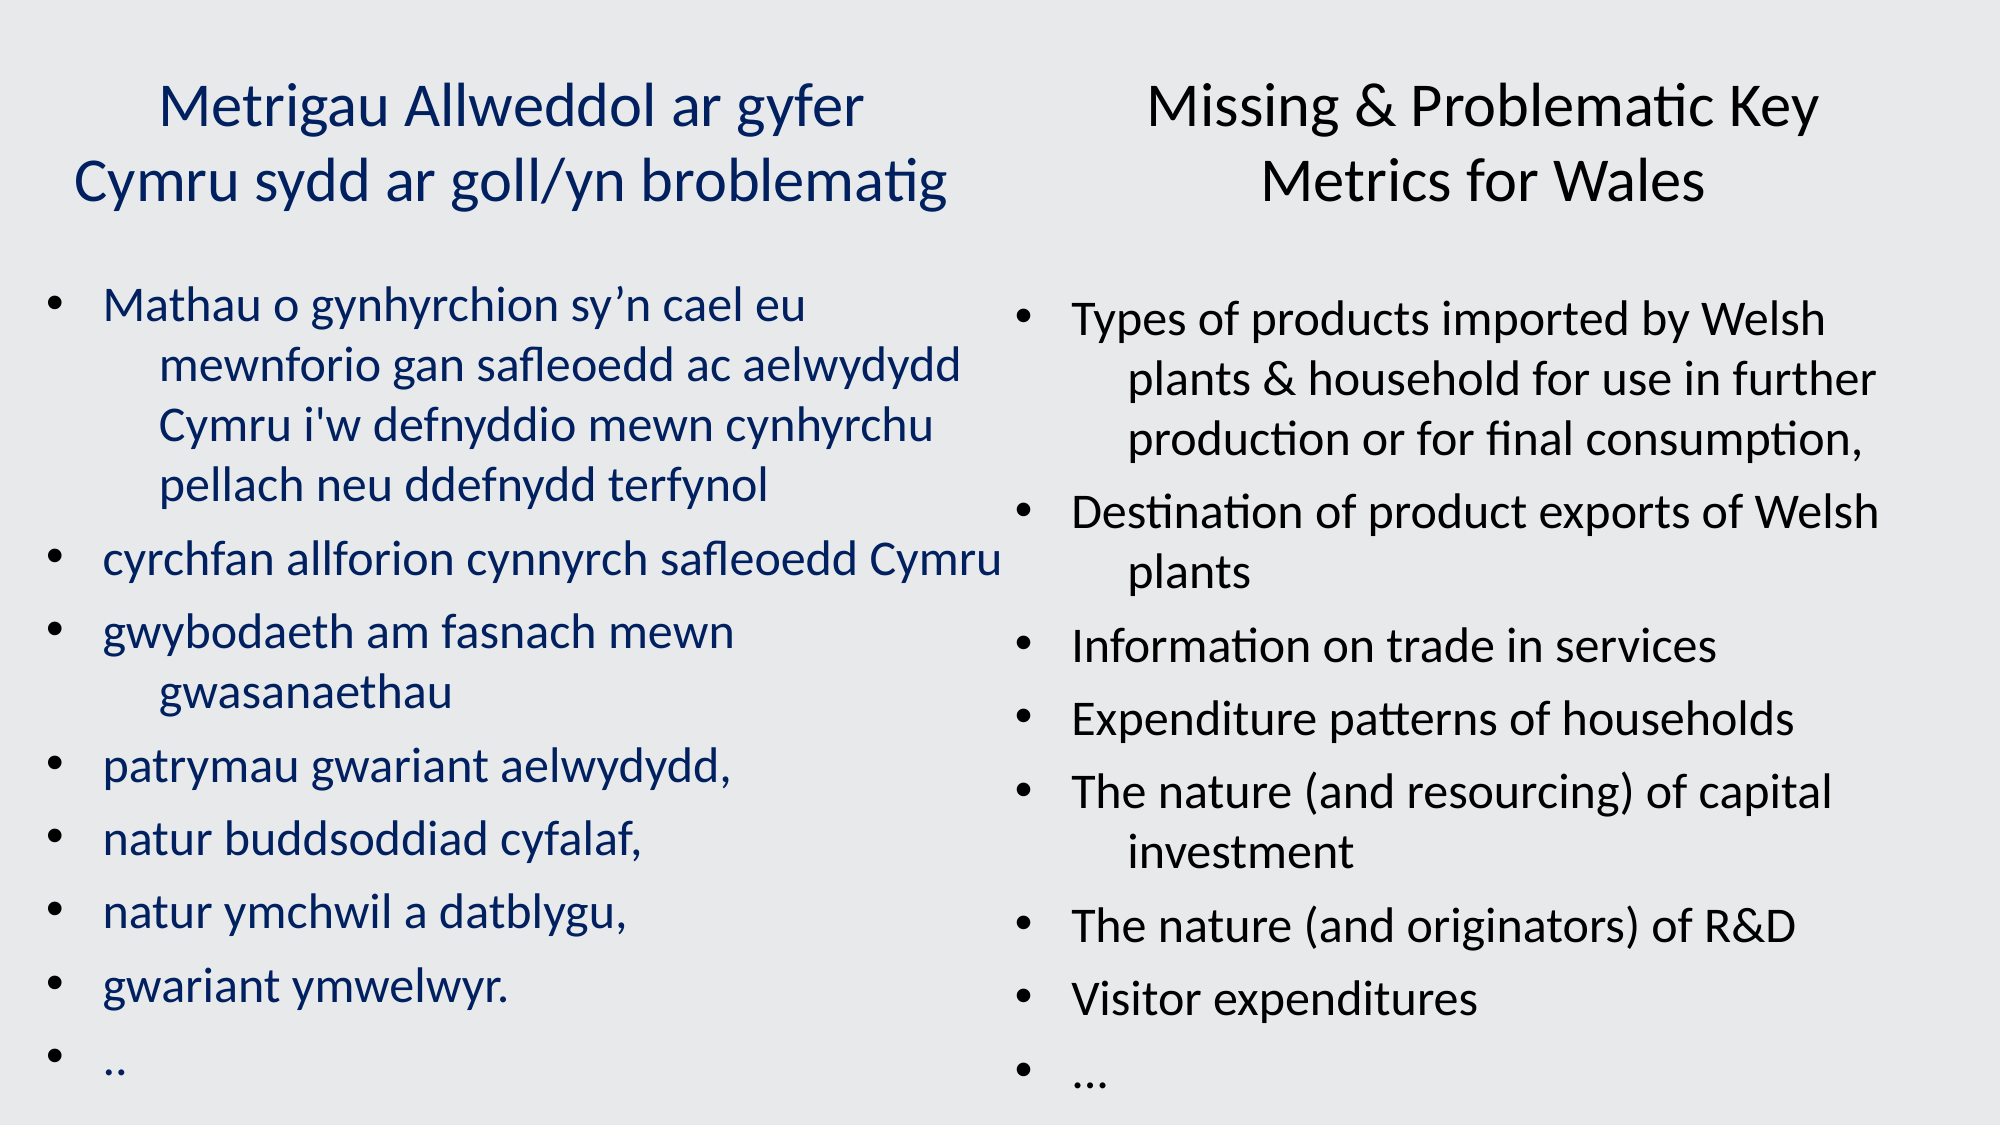

Metrigau Allweddol ar gyfer Cymru sydd ar goll/yn broblematig
Missing & Problematic Key Metrics for Wales
Mathau o gynhyrchion sy’n cael eu mewnforio gan safleoedd ac aelwydydd Cymru i'w defnyddio mewn cynhyrchu pellach neu ddefnydd terfynol
cyrchfan allforion cynnyrch safleoedd Cymru
gwybodaeth am fasnach mewn gwasanaethau
patrymau gwariant aelwydydd,
natur buddsoddiad cyfalaf,
natur ymchwil a datblygu,
gwariant ymwelwyr.
..
# Types of products imported by Welsh plants & household for use in further production or for final consumption,
Destination of product exports of Welsh plants
Information on trade in services
Expenditure patterns of households
The nature (and resourcing) of capital investment
The nature (and originators) of R&D
Visitor expenditures
...